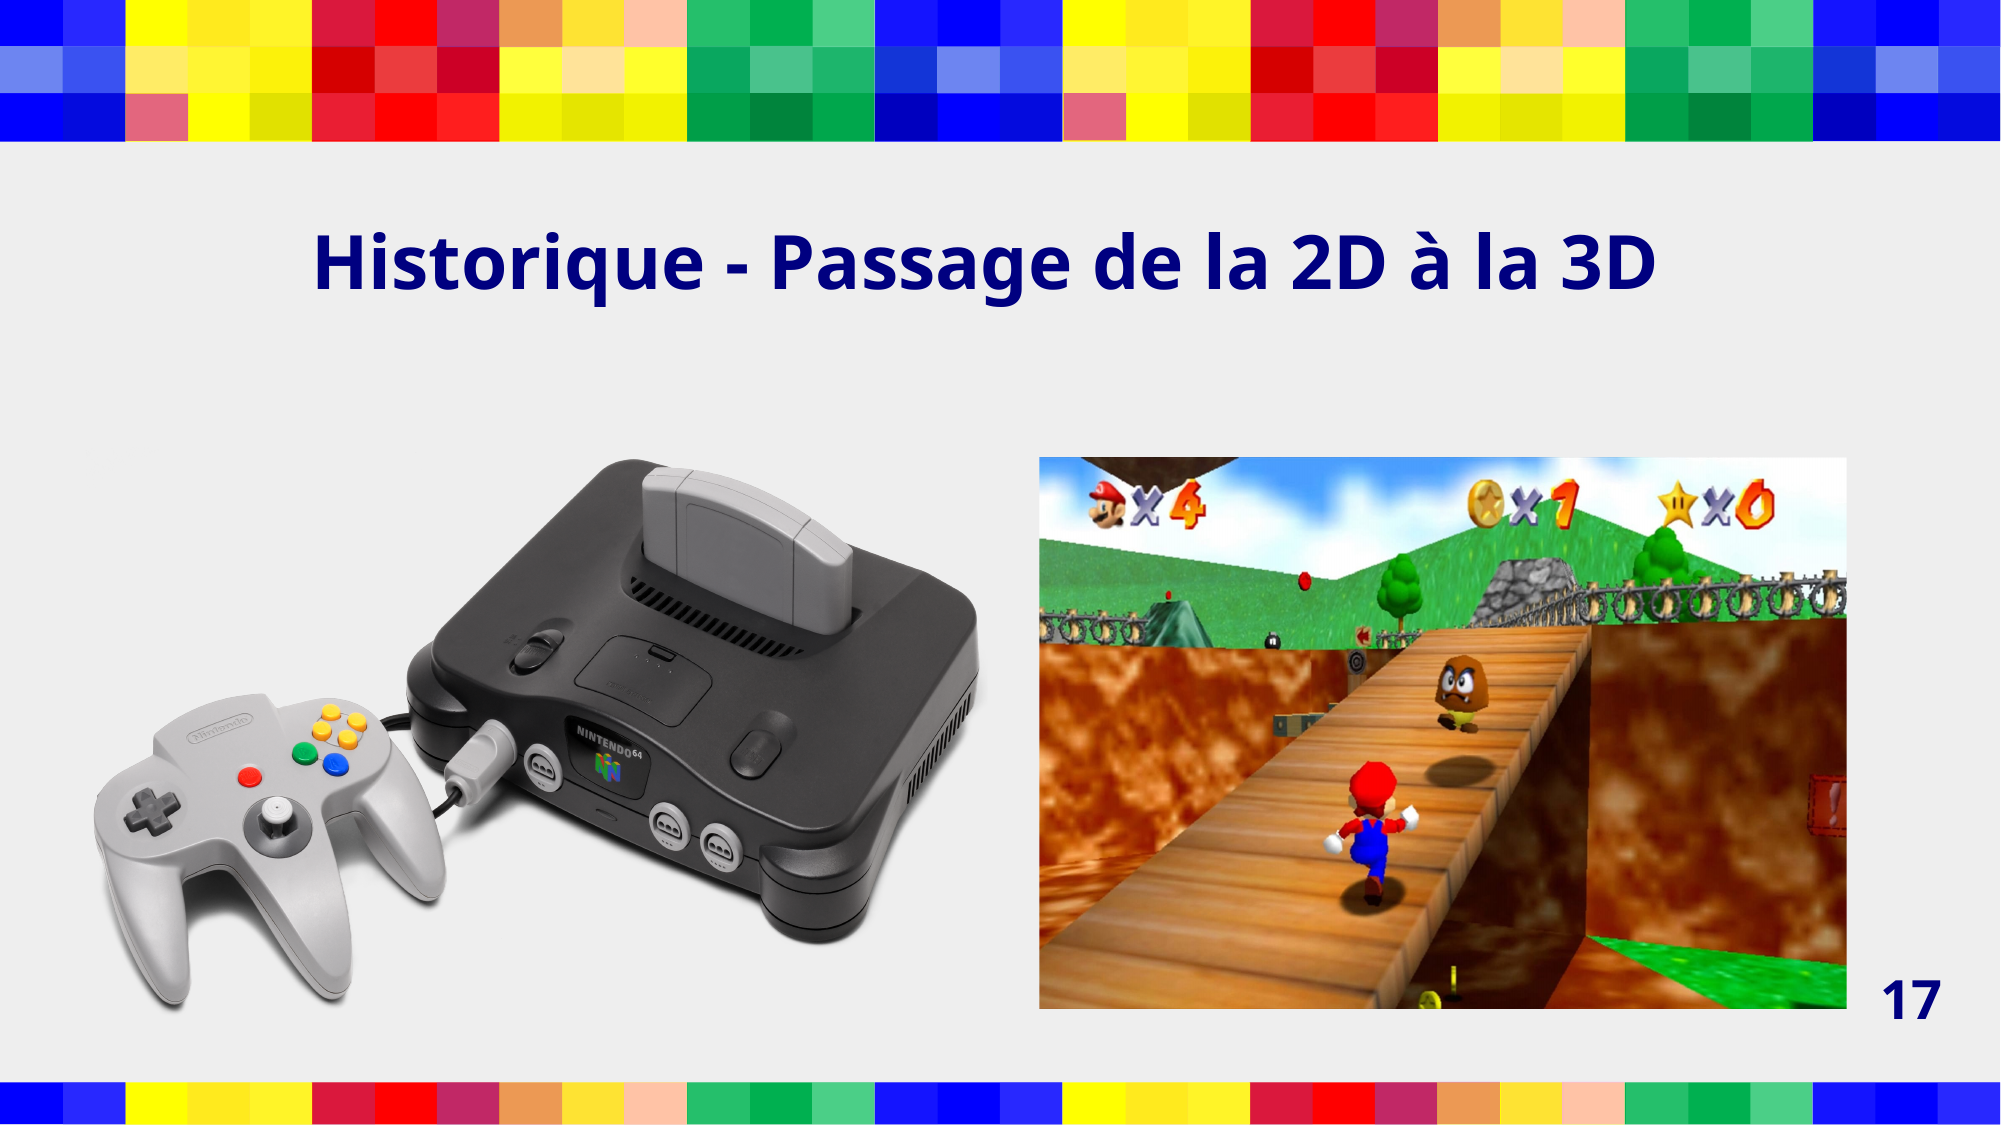

Historique - Passage de la 2D à la 3D
# - Nintendo 64 et Super Mario 64 (1996)
17